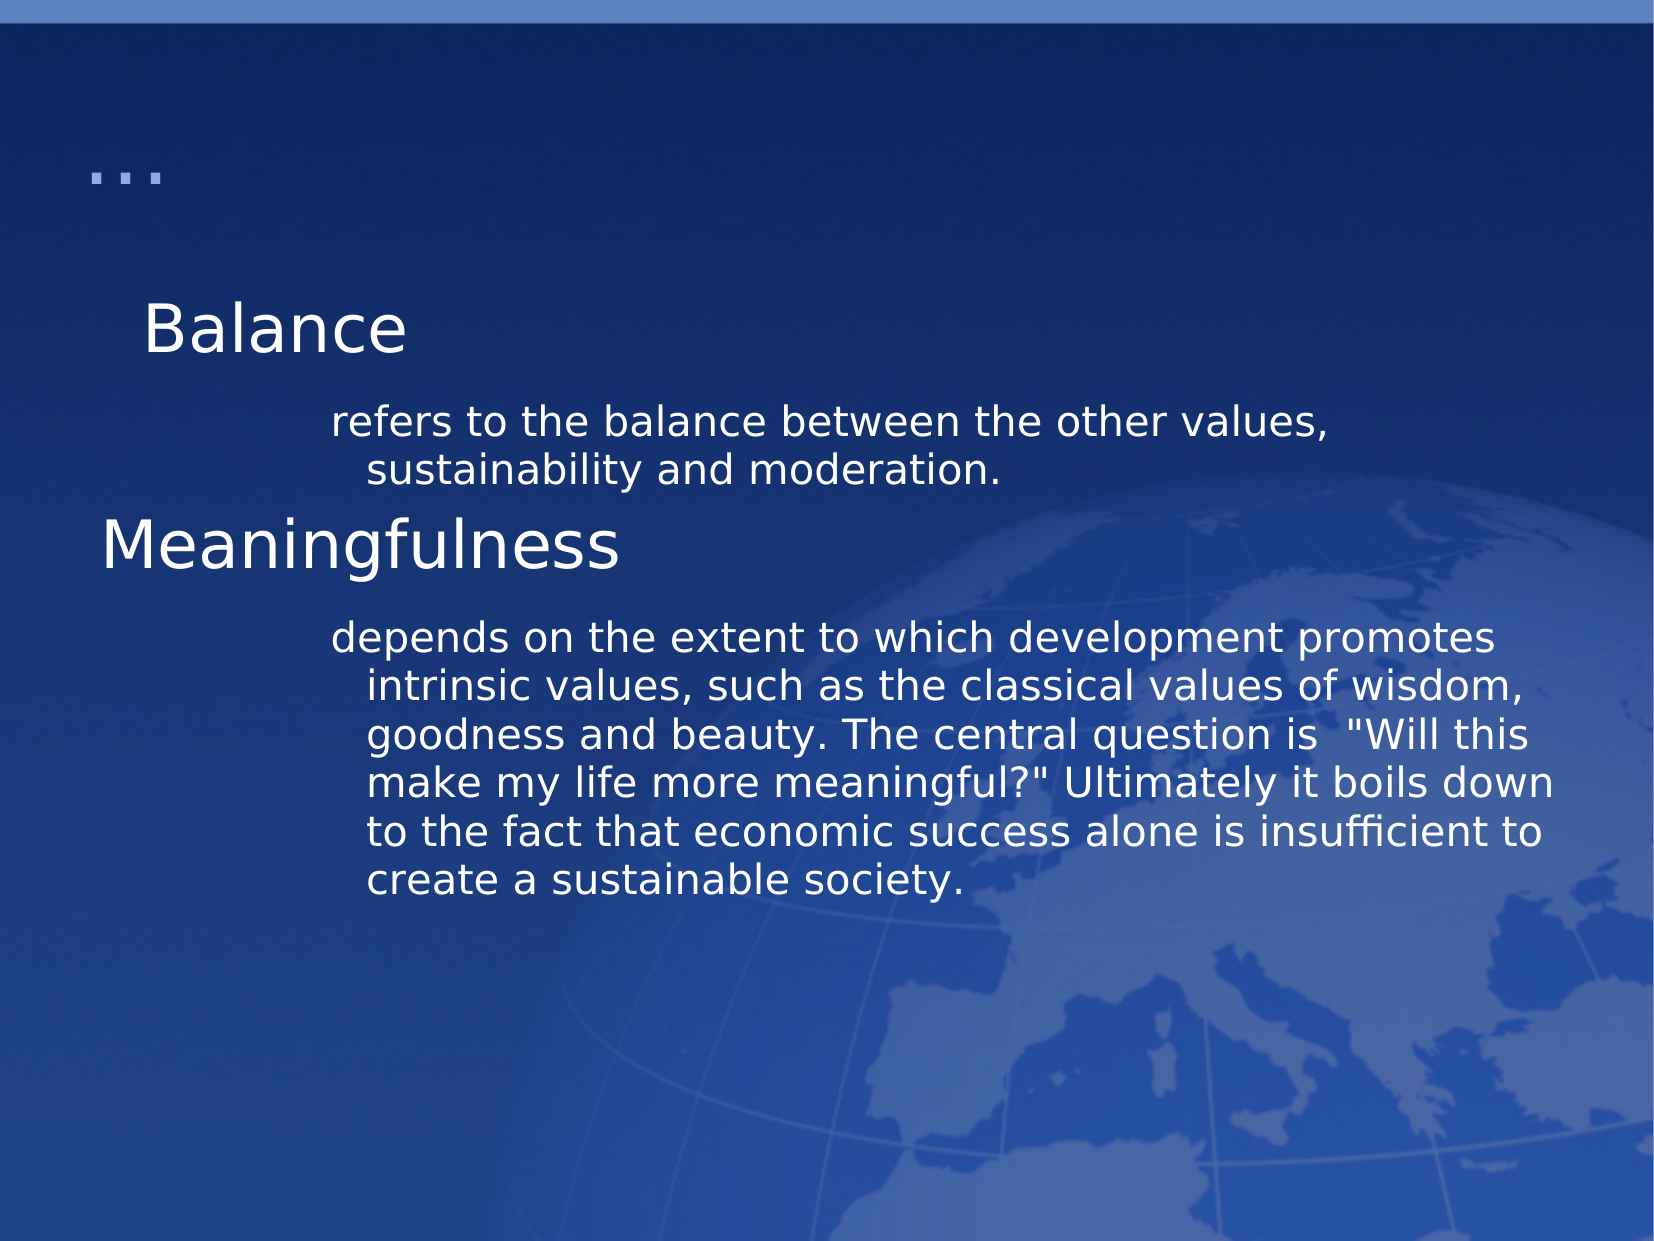

# ...
 Balance
refers to the balance between the other values, sustainability and moderation.
Meaningfulness
depends on the extent to which development promotes intrinsic values, such as the classical values of wisdom, goodness and beauty. The central question is "Will this make my life more meaningful?" Ultimately it boils down to the fact that economic success alone is insufficient to create a sustainable society.